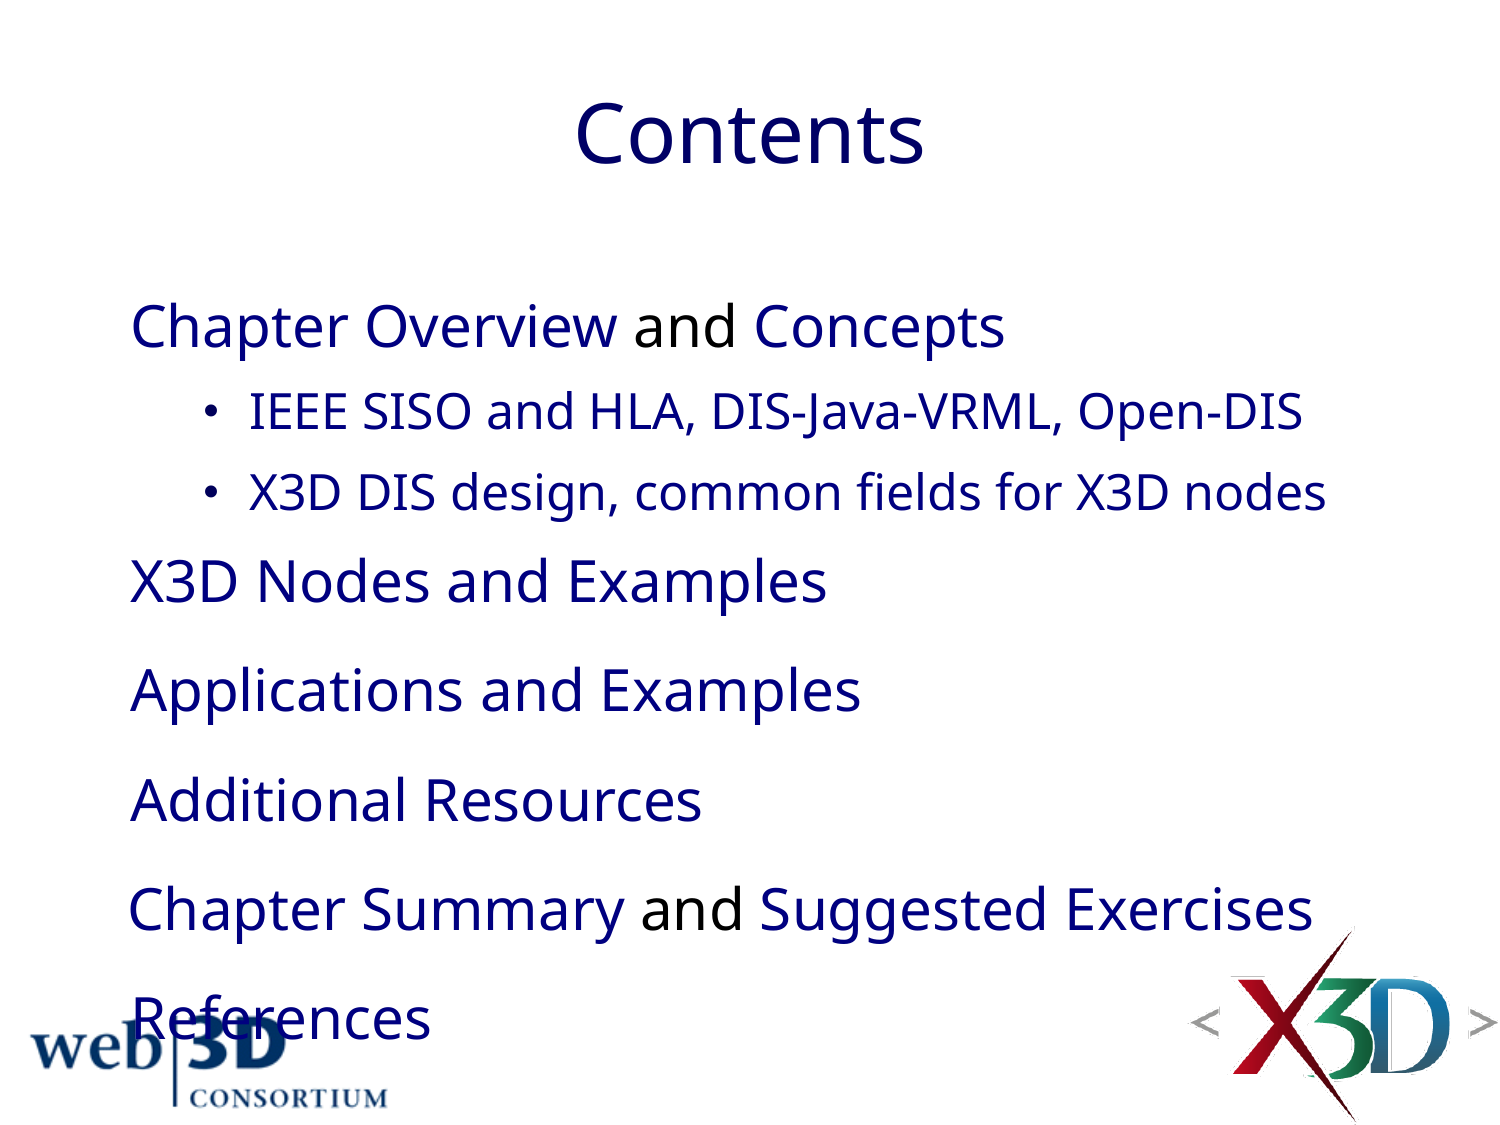

# Contents
Chapter Overview and Concepts
IEEE SISO and HLA, DIS-Java-VRML, Open-DIS
X3D DIS design, common fields for X3D nodes
X3D Nodes and Examples
Applications and Examples
Additional Resources
Chapter Summary and Suggested Exercises
References